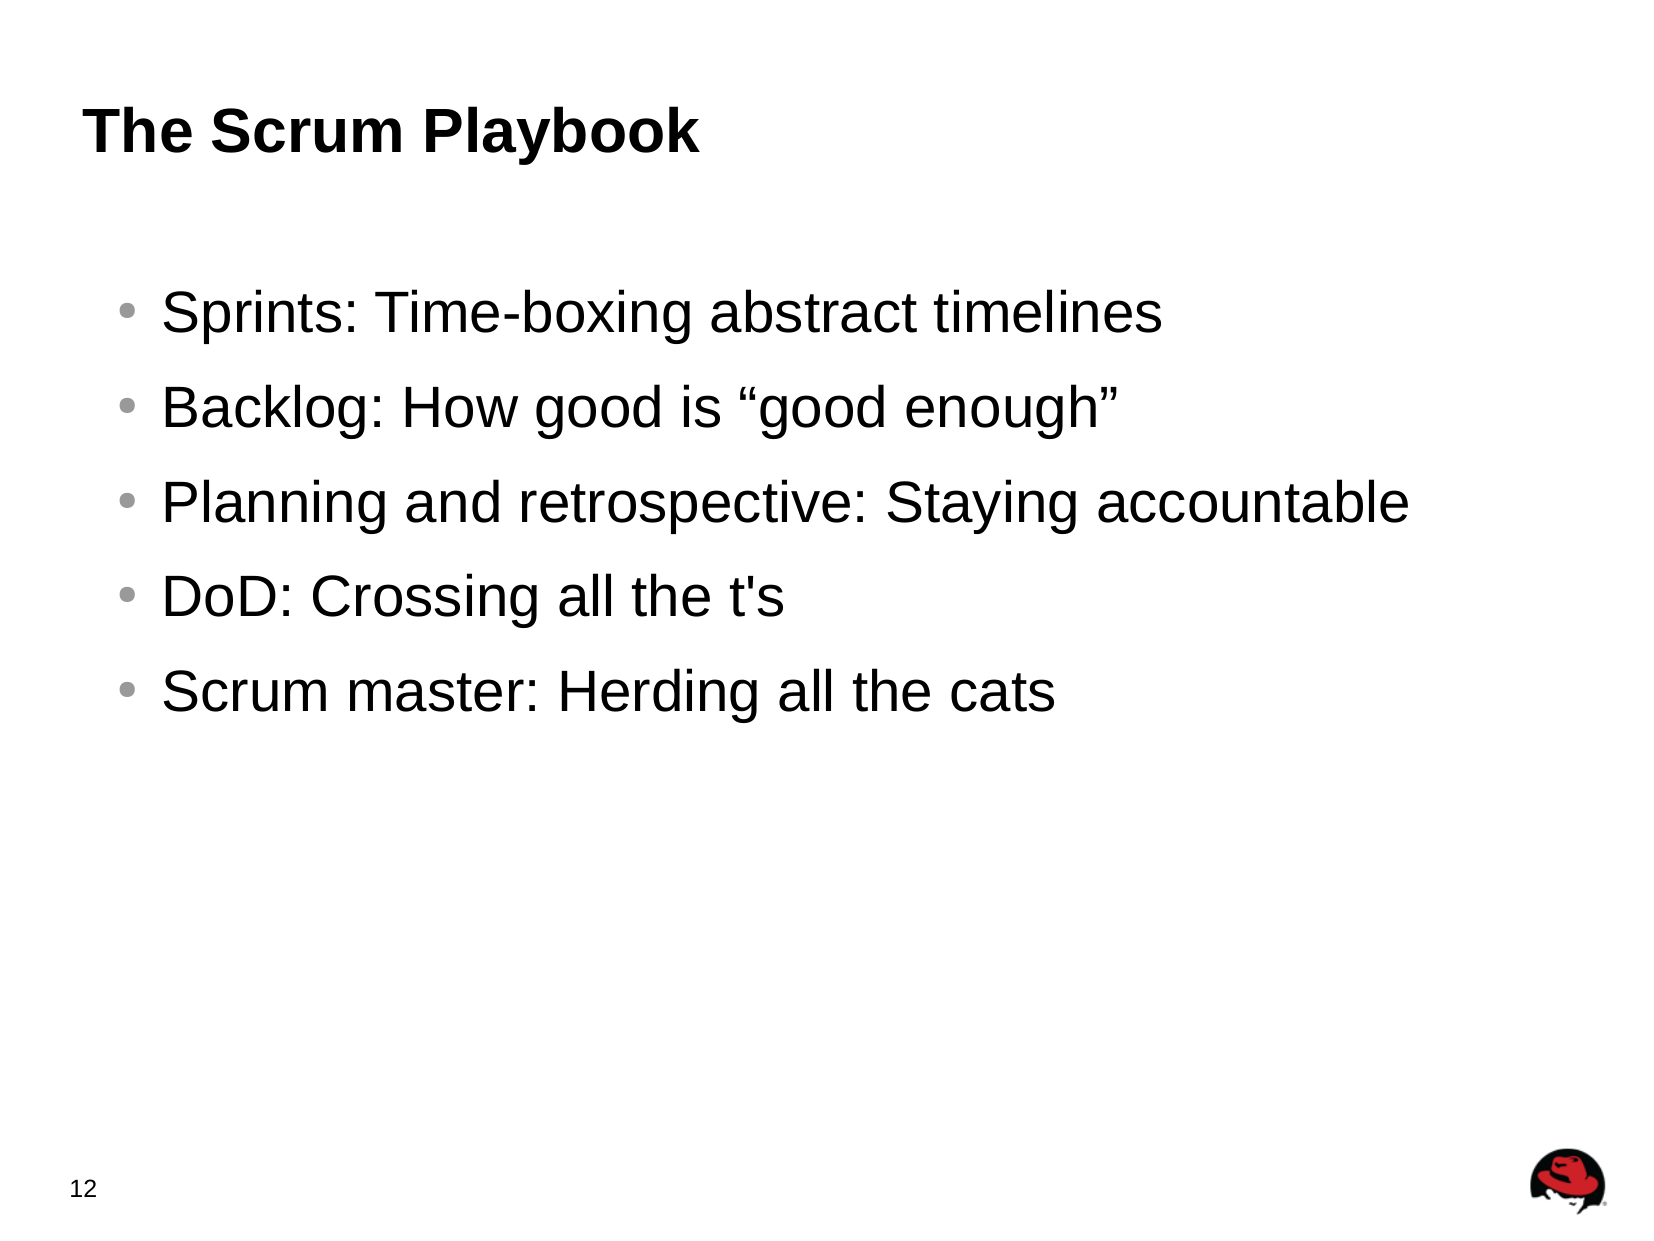

# The Scrum Playbook
Sprints: Time-boxing abstract timelines
Backlog: How good is “good enough”
Planning and retrospective: Staying accountable
DoD: Crossing all the t's
Scrum master: Herding all the cats